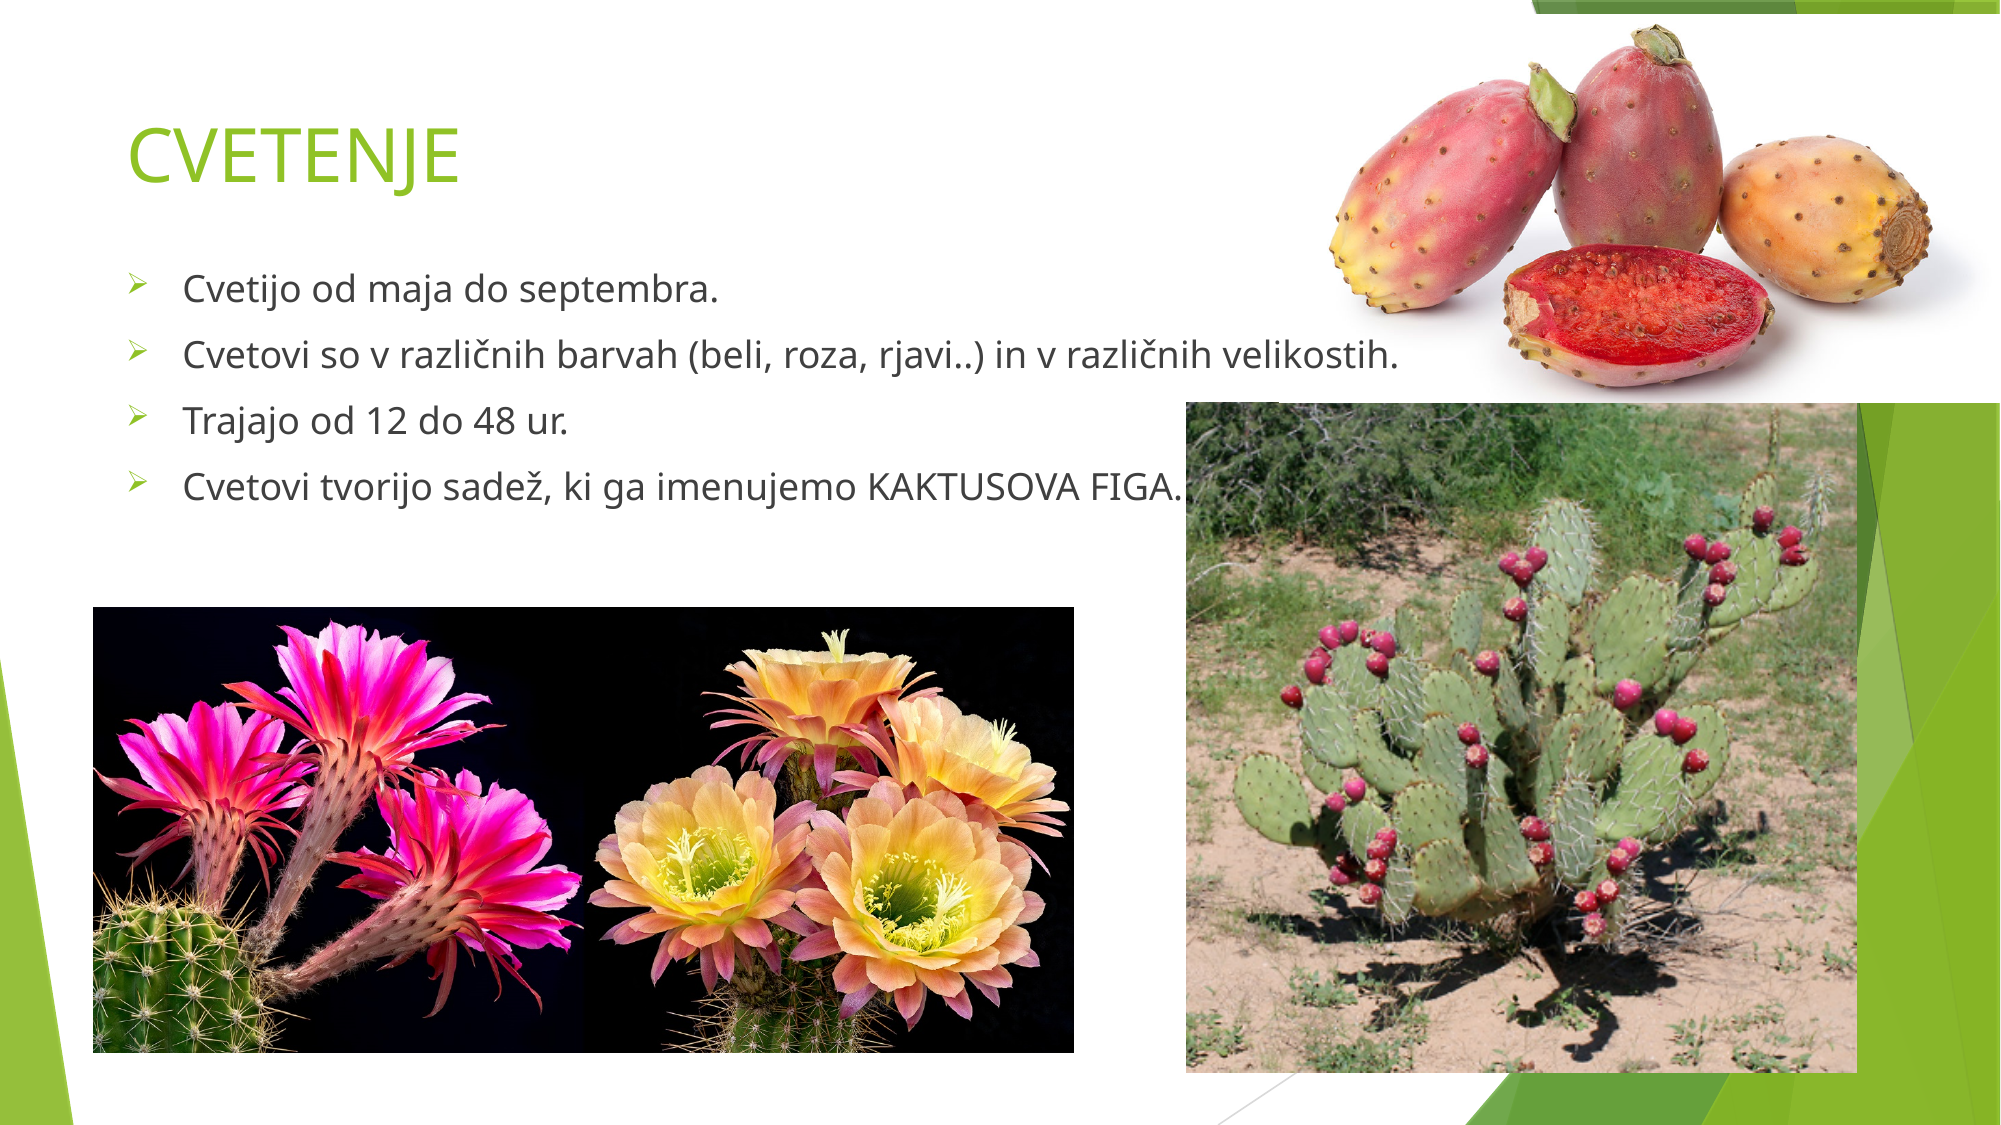

# CVETENJE
Cvetijo od maja do septembra.
Cvetovi so v različnih barvah (beli, roza, rjavi..) in v različnih velikostih.
Trajajo od 12 do 48 ur.
Cvetovi tvorijo sadež, ki ga imenujemo KAKTUSOVA FIGA.